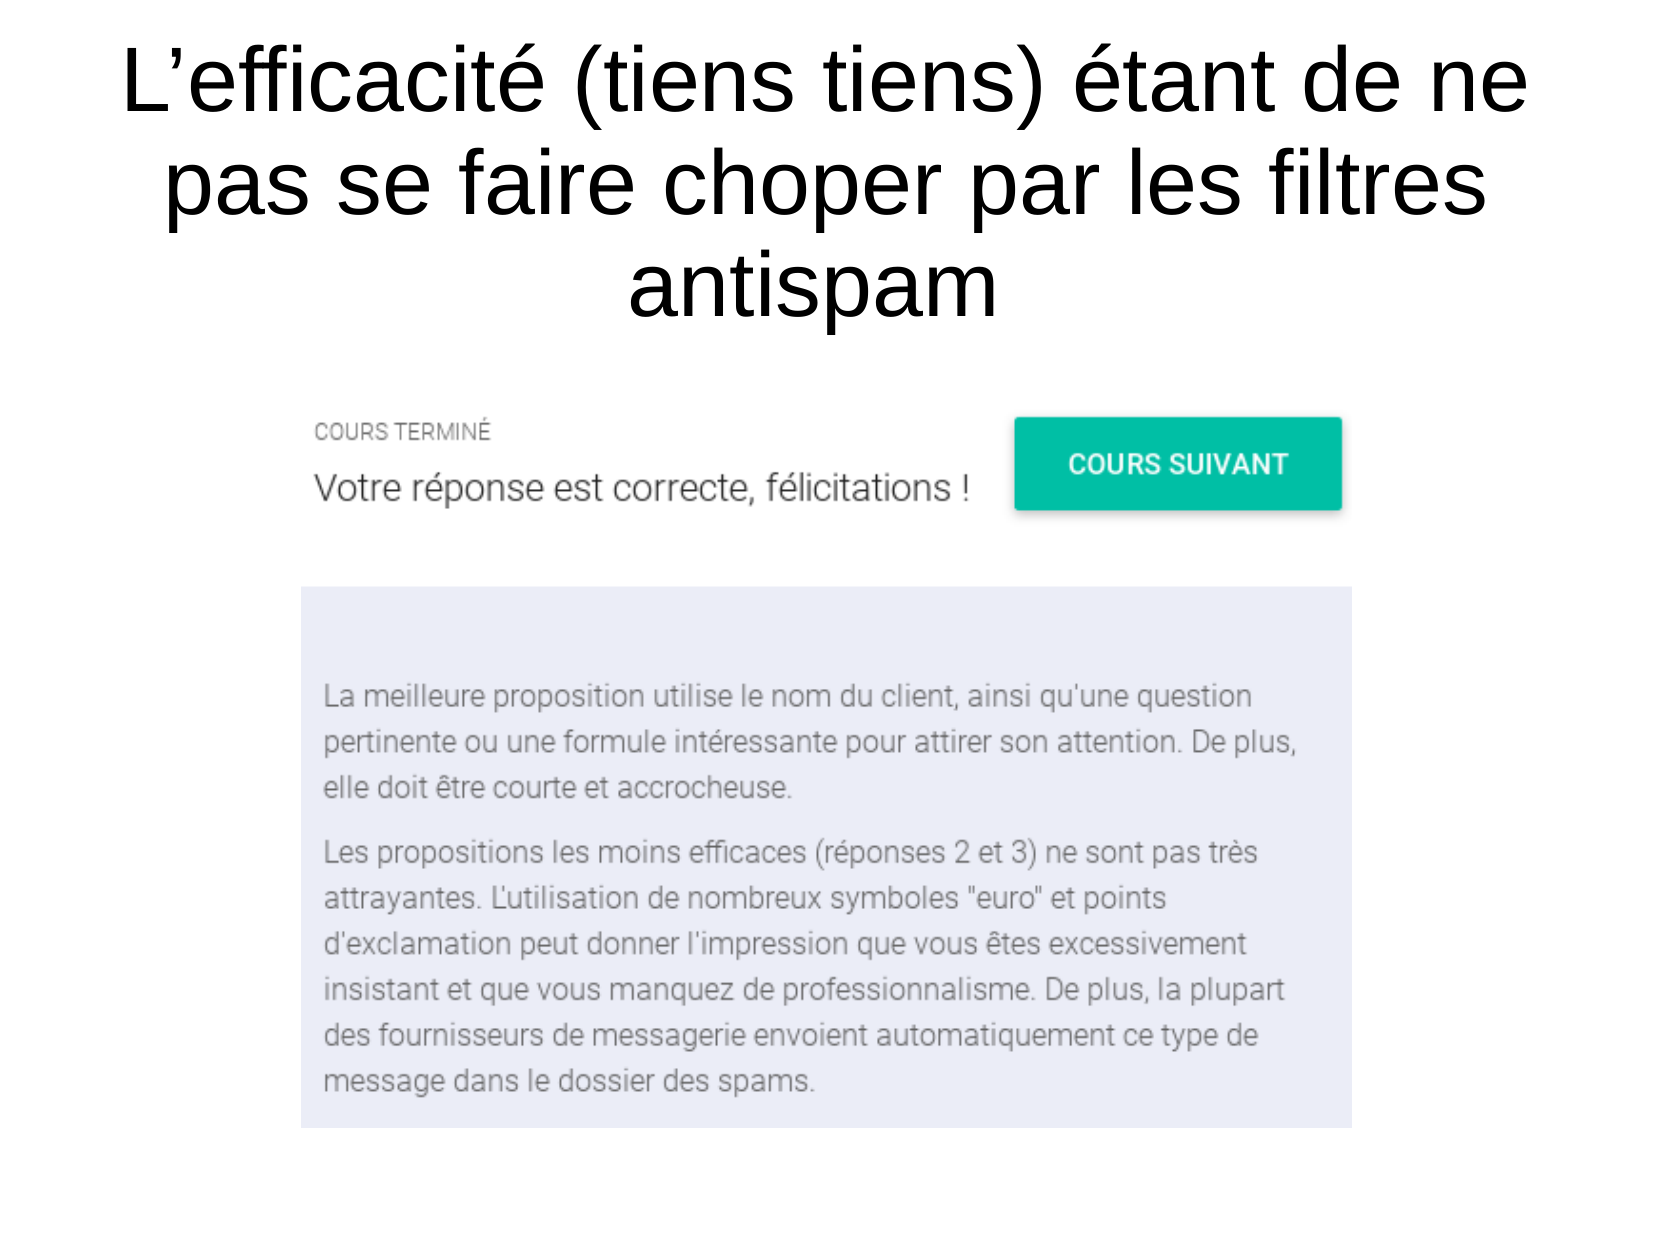

# L’efficacité (tiens tiens) étant de ne pas se faire choper par les filtres antispam